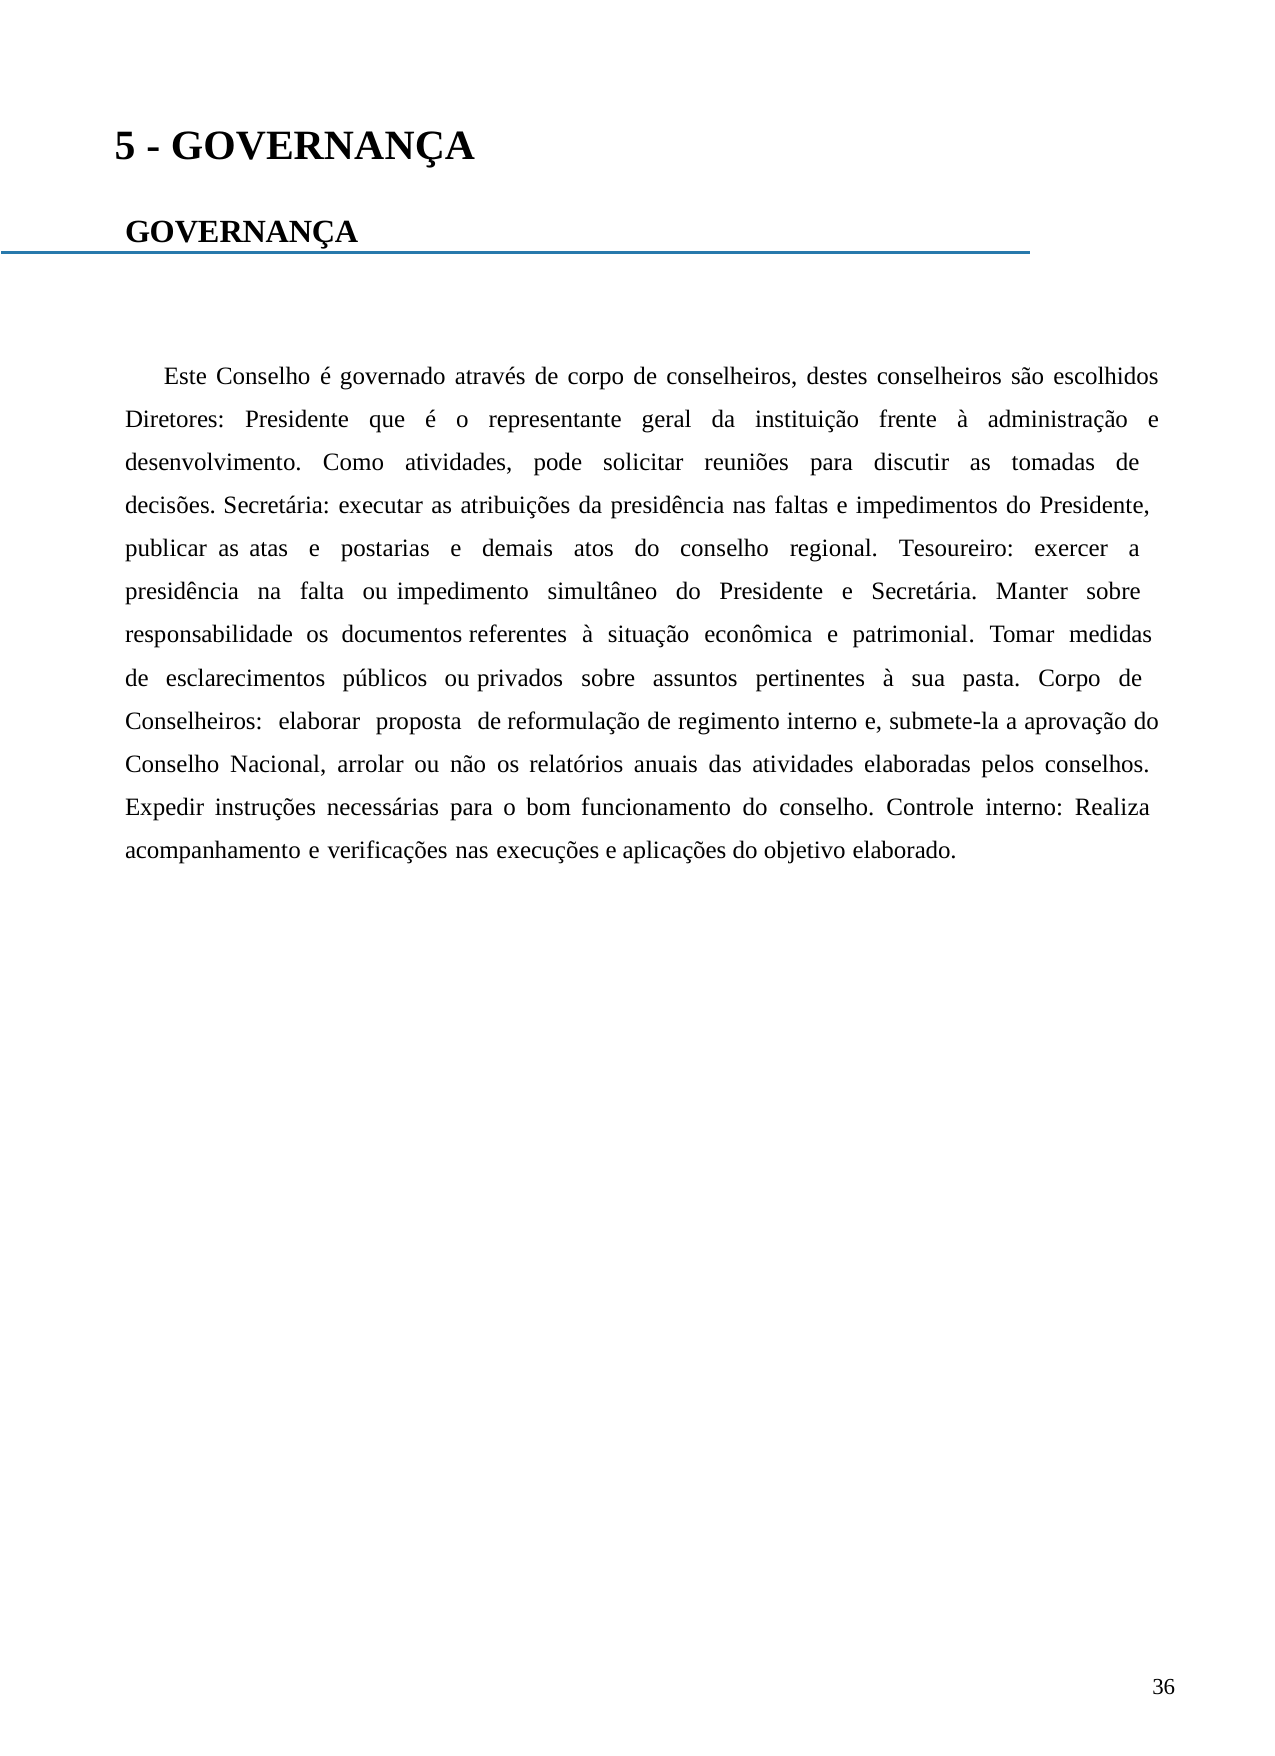

5 - GOVERNANÇA
GOVERNANÇA
Este Conselho é governado através de corpo de conselheiros, destes conselheiros são escolhidos Diretores: Presidente que é o representante geral da instituição frente à administração e desenvolvimento. Como atividades, pode solicitar reuniões para discutir as tomadas de decisões. Secretária: executar as atribuições da presidência nas faltas e impedimentos do Presidente, publicar as atas e postarias e demais atos do conselho regional. Tesoureiro: exercer a presidência na falta ou impedimento simultâneo do Presidente e Secretária. Manter sobre responsabilidade os documentos referentes à situação econômica e patrimonial. Tomar medidas de esclarecimentos públicos ou privados sobre assuntos pertinentes à sua pasta. Corpo de Conselheiros: elaborar proposta de reformulação de regimento interno e, submete-la a aprovação do Conselho Nacional, arrolar ou não os relatórios anuais das atividades elaboradas pelos conselhos. Expedir instruções necessárias para o bom funcionamento do conselho. Controle interno: Realiza acompanhamento e verificações nas execuções e aplicações do objetivo elaborado.